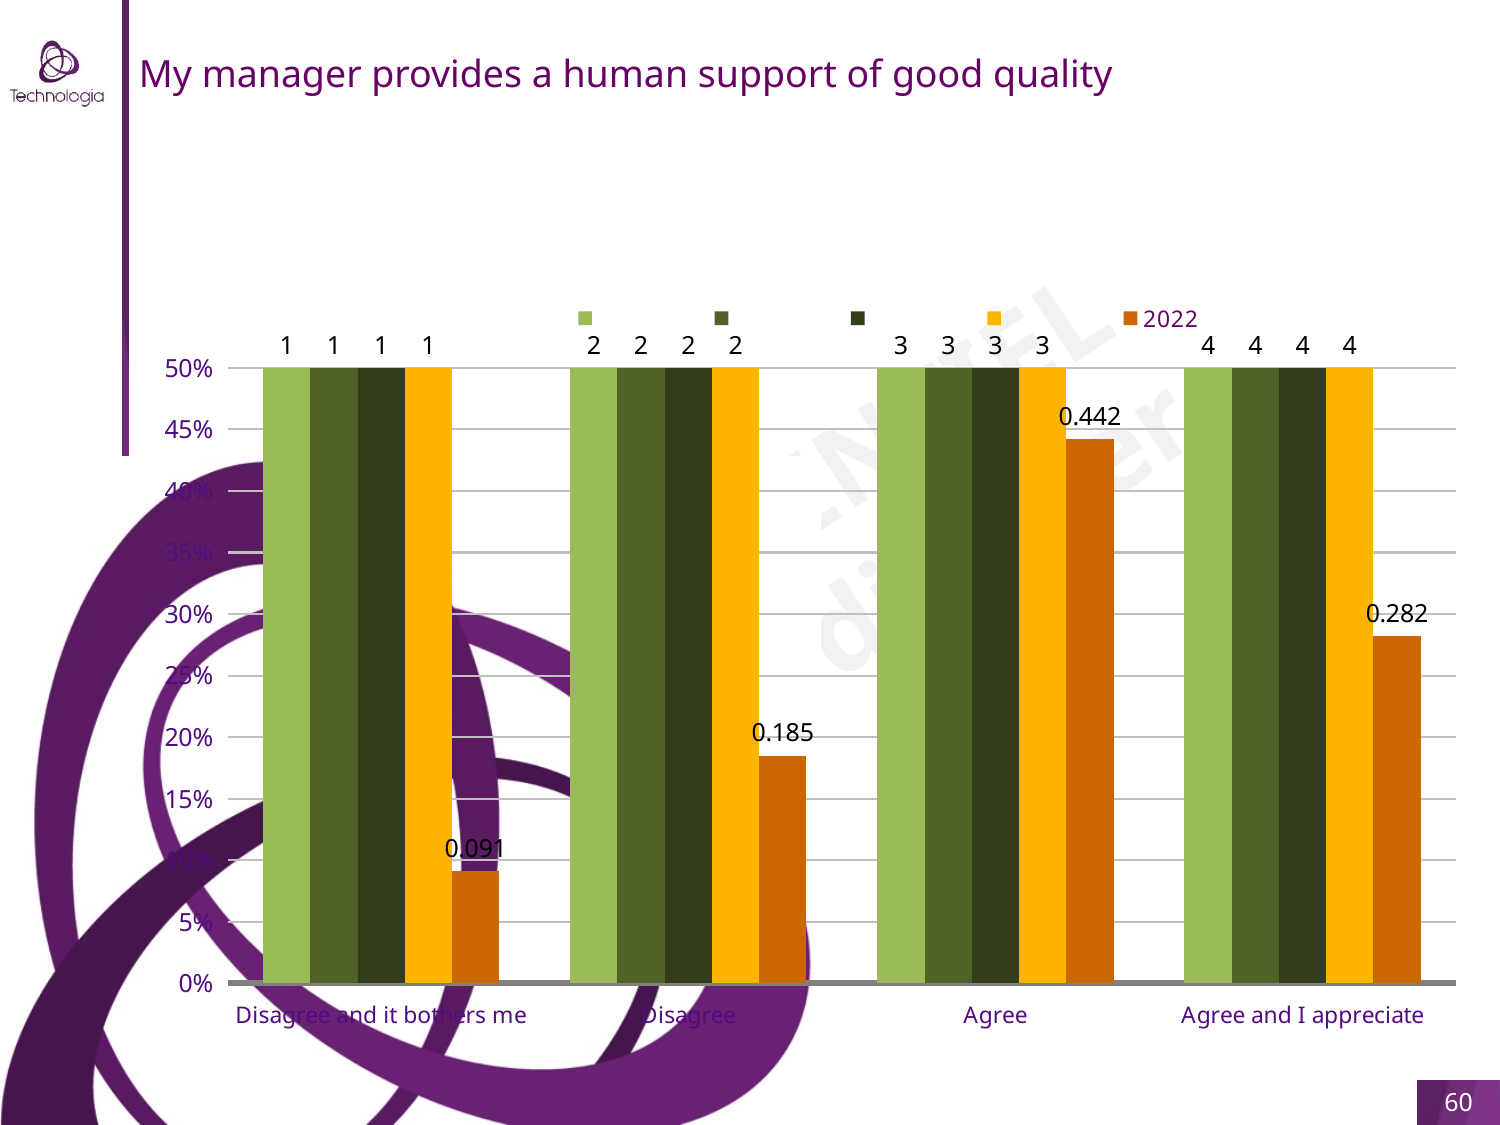

# My manager provides a human support of good quality
[unsupported chart]